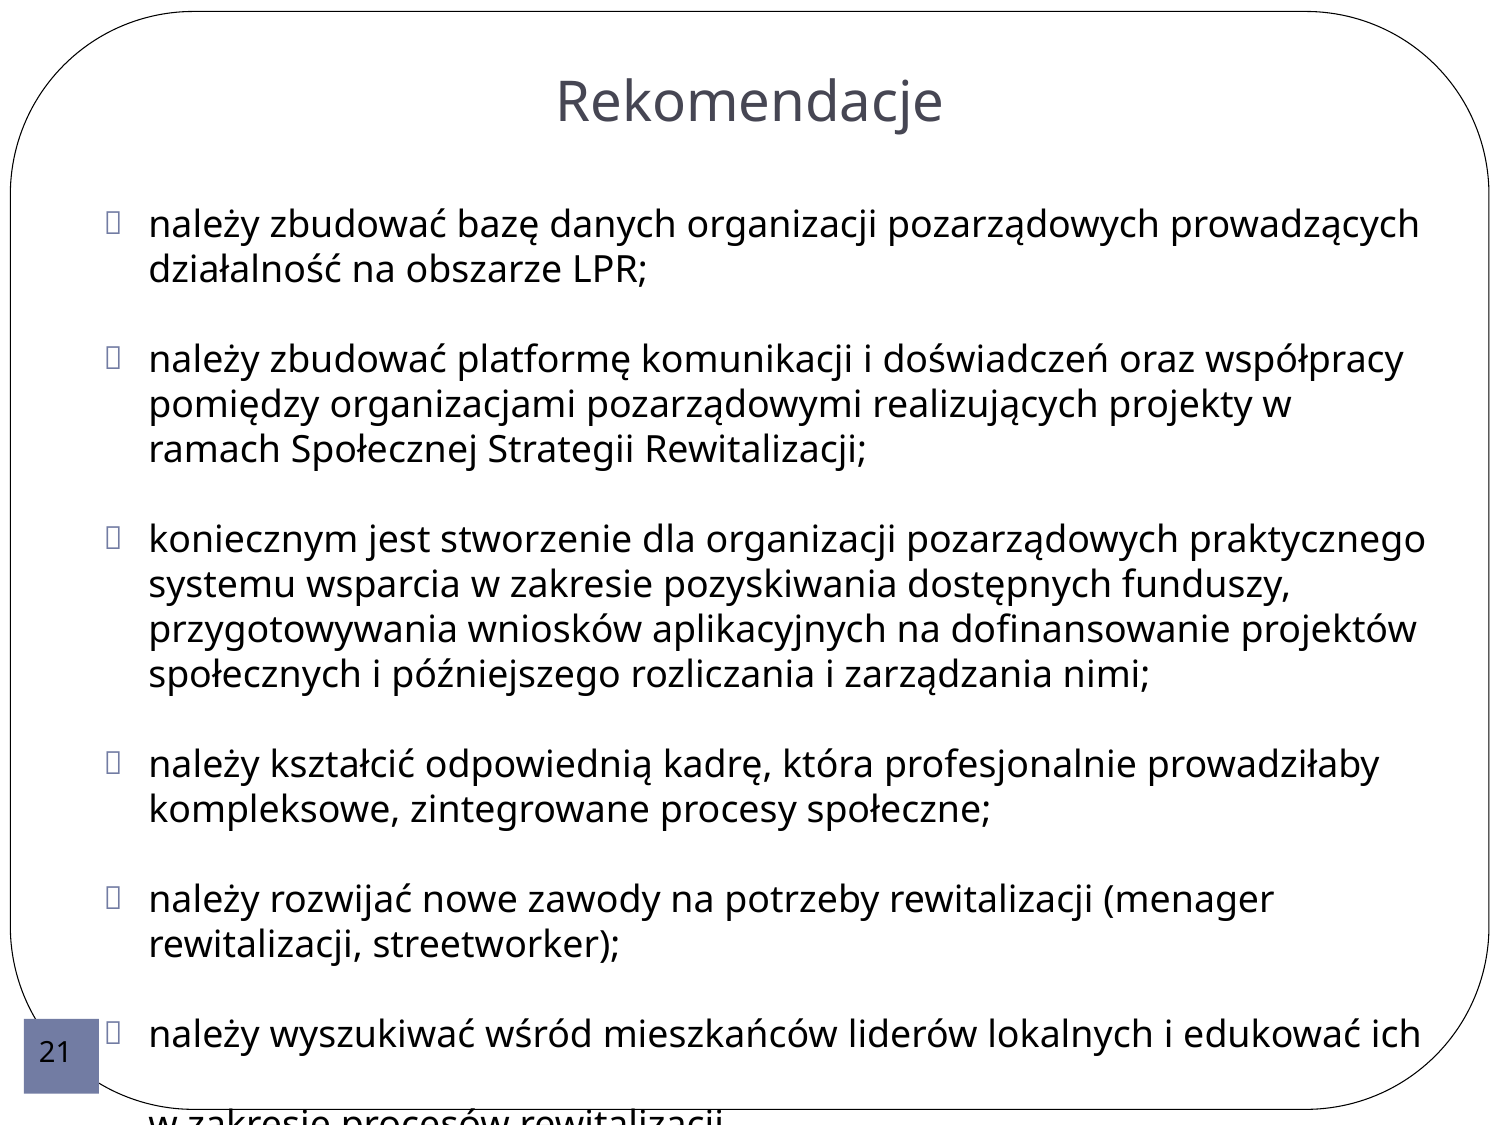

# Rekomendacje
należy zbudować bazę danych organizacji pozarządowych prowadzących działalność na obszarze LPR;
należy zbudować platformę komunikacji i doświadczeń oraz współpracy pomiędzy organizacjami pozarządowymi realizujących projekty w ramach Społecznej Strategii Rewitalizacji;
koniecznym jest stworzenie dla organizacji pozarządowych praktycznego systemu wsparcia w zakresie pozyskiwania dostępnych funduszy, przygotowywania wniosków aplikacyjnych na dofinansowanie projektów społecznych i późniejszego rozliczania i zarządzania nimi;
należy kształcić odpowiednią kadrę, która profesjonalnie prowadziłaby kompleksowe, zintegrowane procesy społeczne;
należy rozwijać nowe zawody na potrzeby rewitalizacji (menager rewitalizacji, streetworker);
należy wyszukiwać wśród mieszkańców liderów lokalnych i edukować ich
w zakresie procesów rewitalizacji.